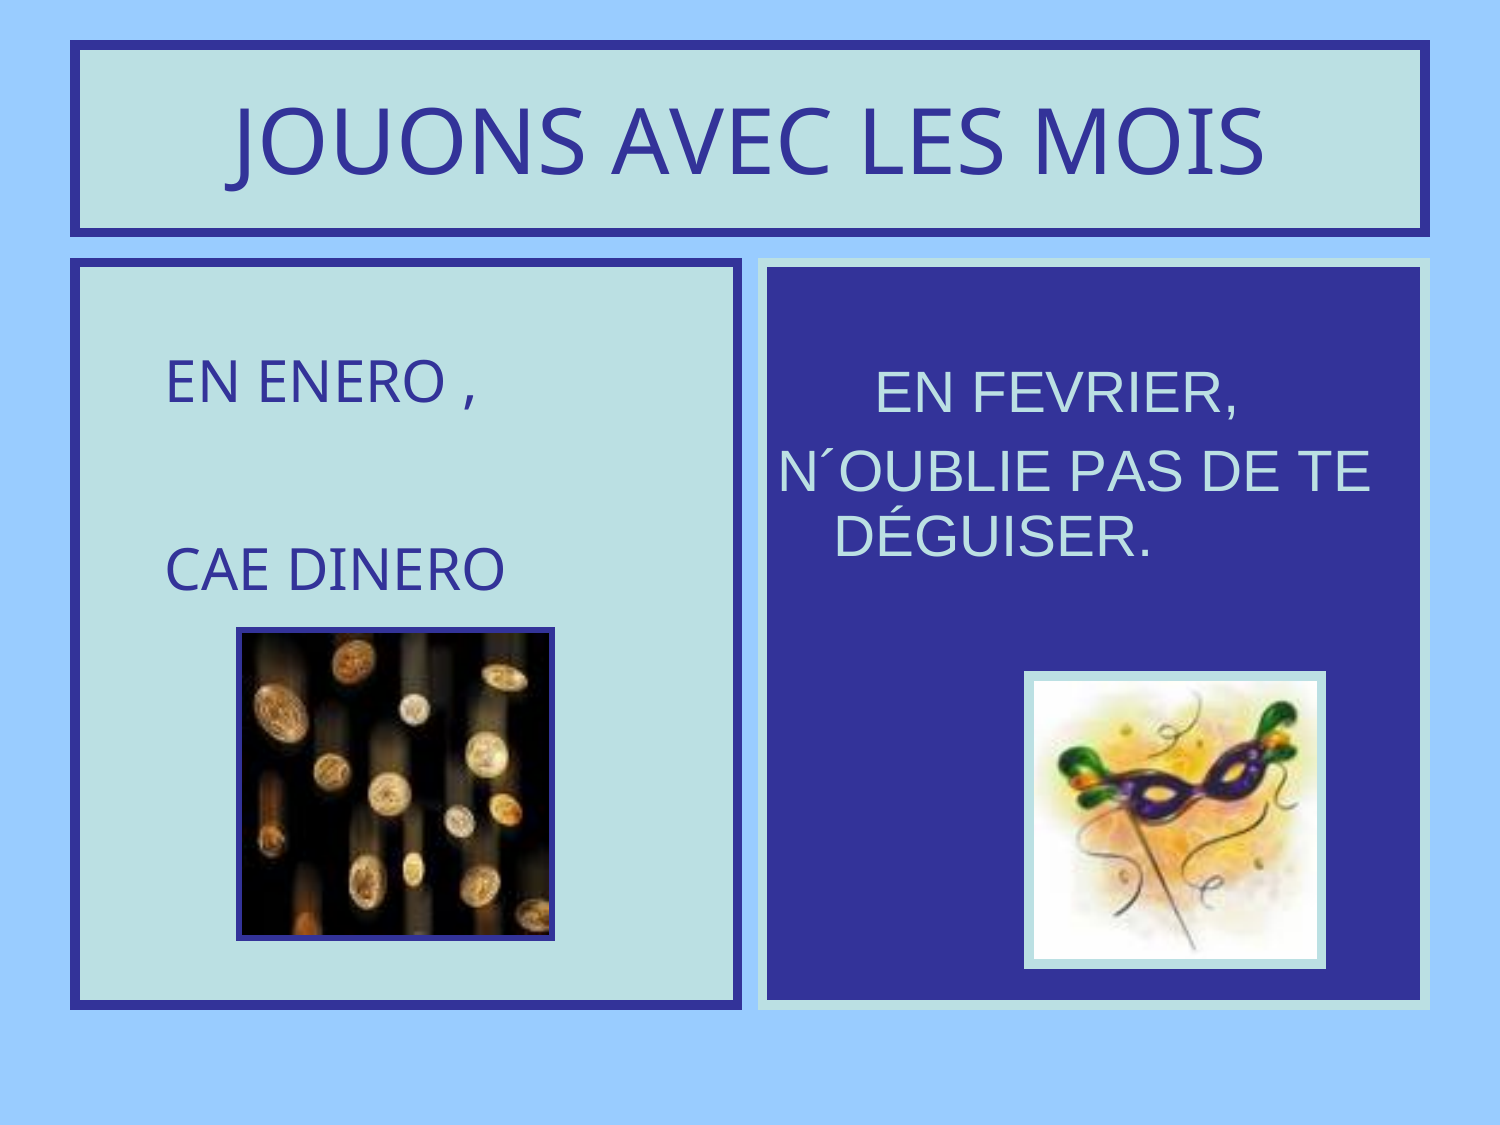

# JOUONS AVEC LES MOIS
EN ENERO ,
CAE DINERO
 EN FEVRIER,
N´OUBLIE PAS DE TE DÉGUISER.